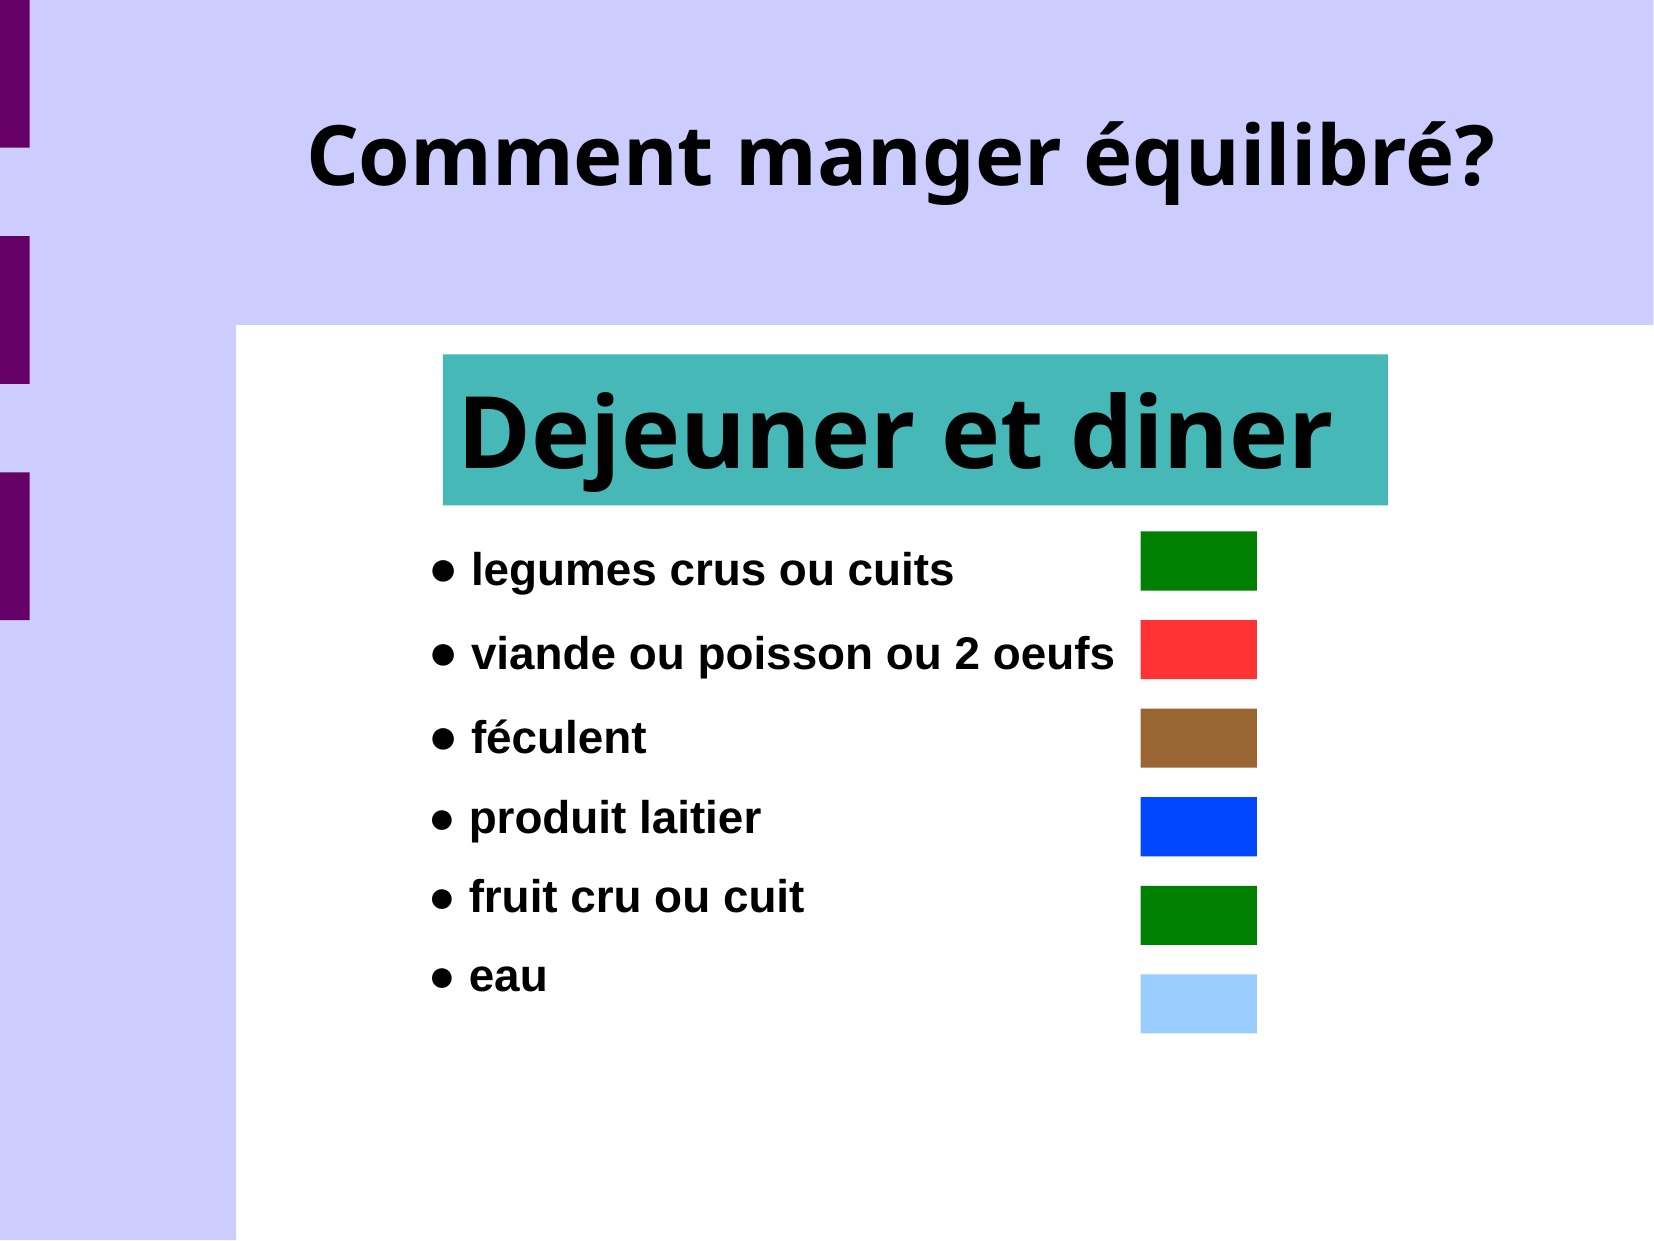

Comment manger équilibré?
Dejeuner et diner
● legumes crus ou cuits
● viande ou poisson ou 2 oeufs
● féculent
● produit laitier
● fruit cru ou cuit
● eau